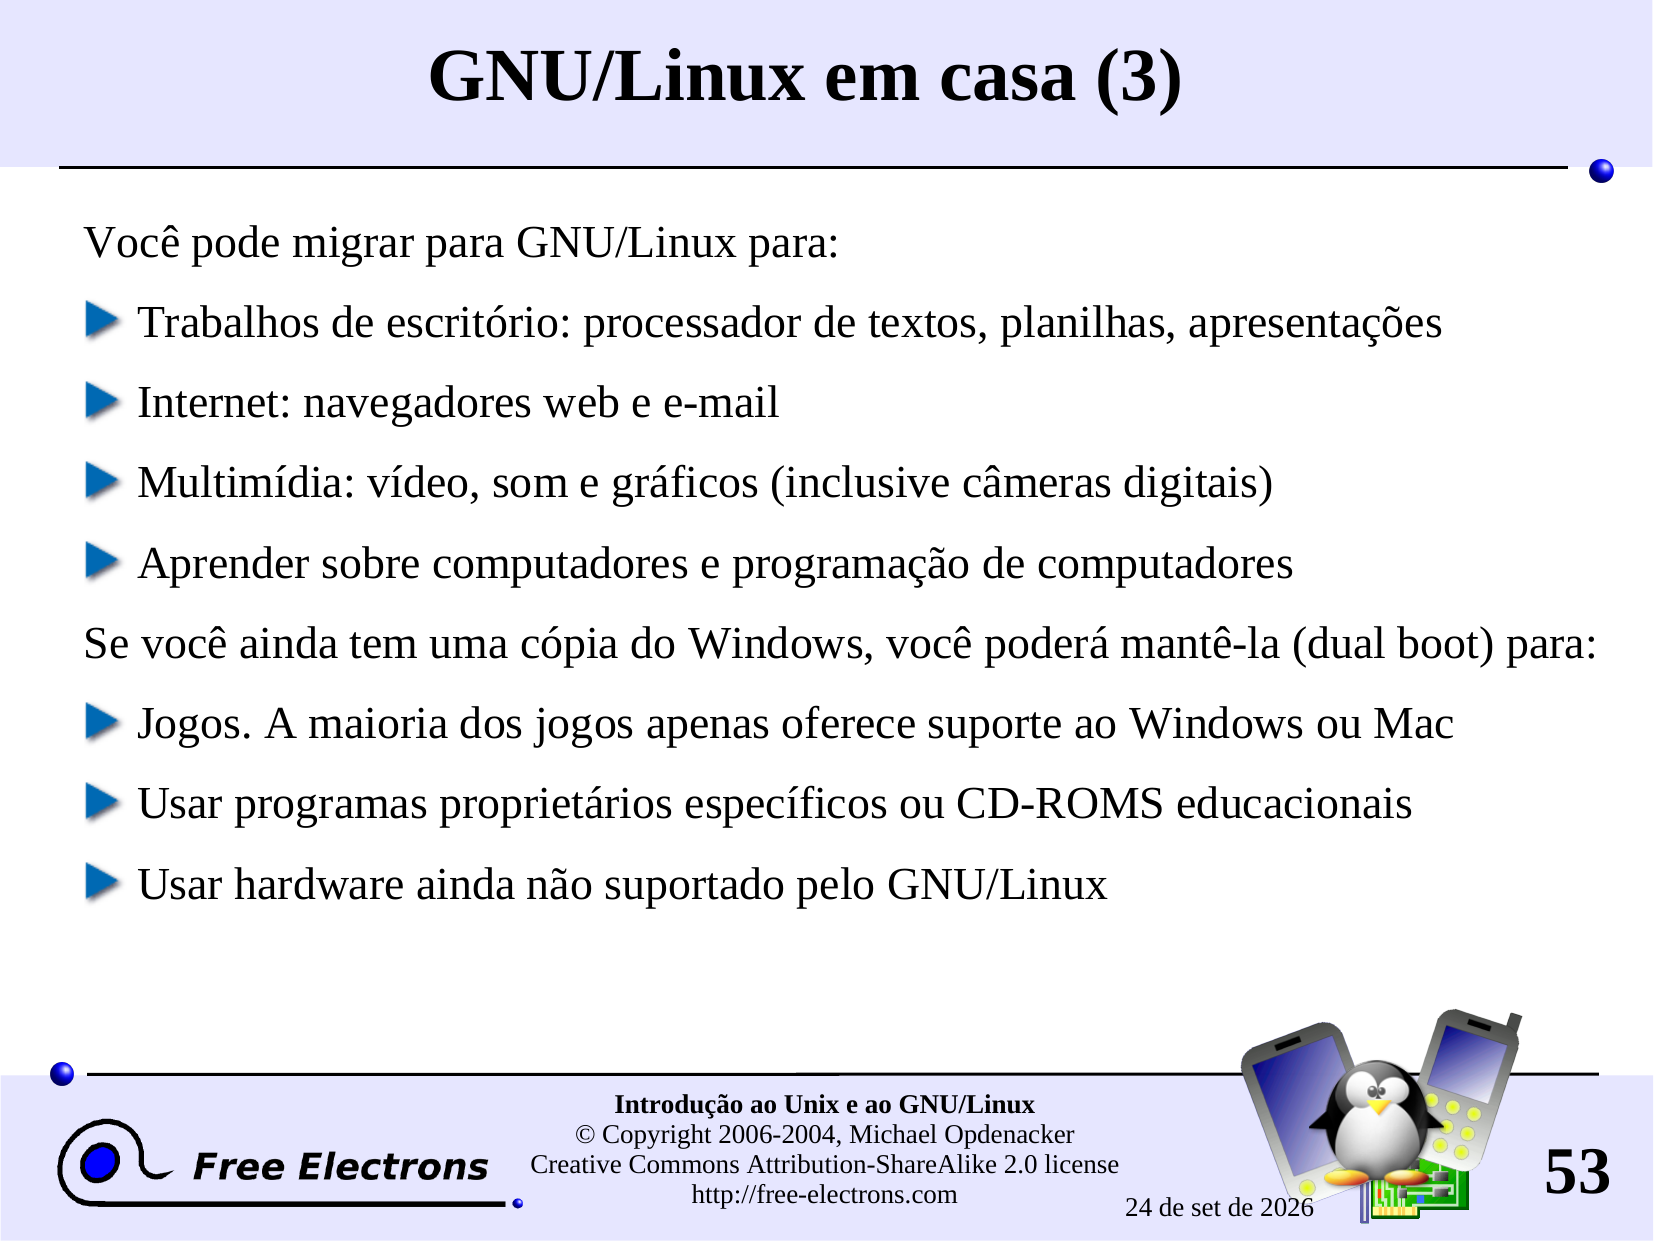

# GNU/Linux em casa (3)
Você pode migrar para GNU/Linux para:
Trabalhos de escritório: processador de textos, planilhas, apresentações
Internet: navegadores web e e-mail
Multimídia: vídeo, som e gráficos (inclusive câmeras digitais)
Aprender sobre computadores e programação de computadores
Se você ainda tem uma cópia do Windows, você poderá mantê-la (dual boot) para:
Jogos. A maioria dos jogos apenas oferece suporte ao Windows ou Mac
Usar programas proprietários específicos ou CD-ROMS educacionais
Usar hardware ainda não suportado pelo GNU/Linux